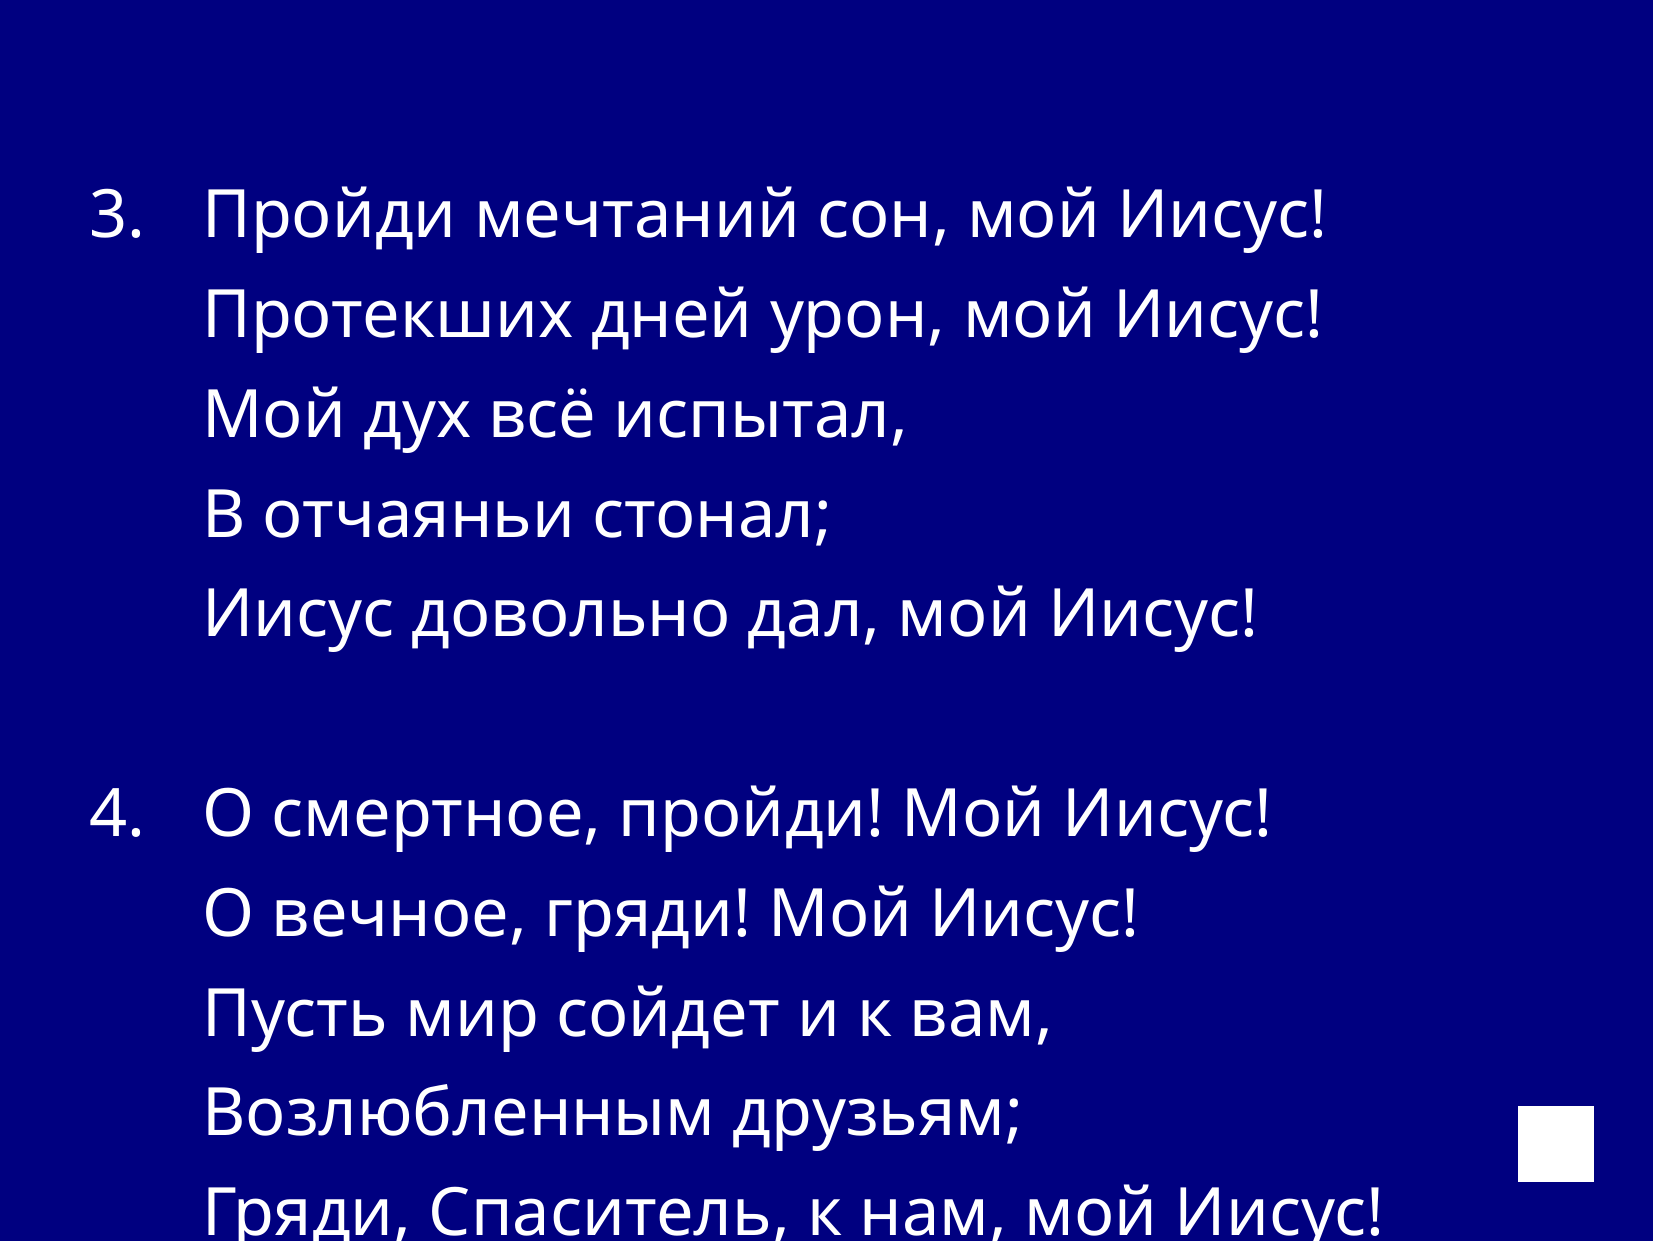

3.	Пройди мечтаний сон, мой Иисус!
	Протекших дней урон, мой Иисус!
	Мой дух всё испытал,
	В отчаяньи стонал;
	Иисус довольно дал, мой Иисус!
4.	О смертное, пройди! Мой Иисус!
	О вечное, гряди! Мой Иисус!
	Пусть мир сойдет и к вам,
	Возлюбленным друзьям;
	Гряди, Спаситель, к нам, мой Иисус!